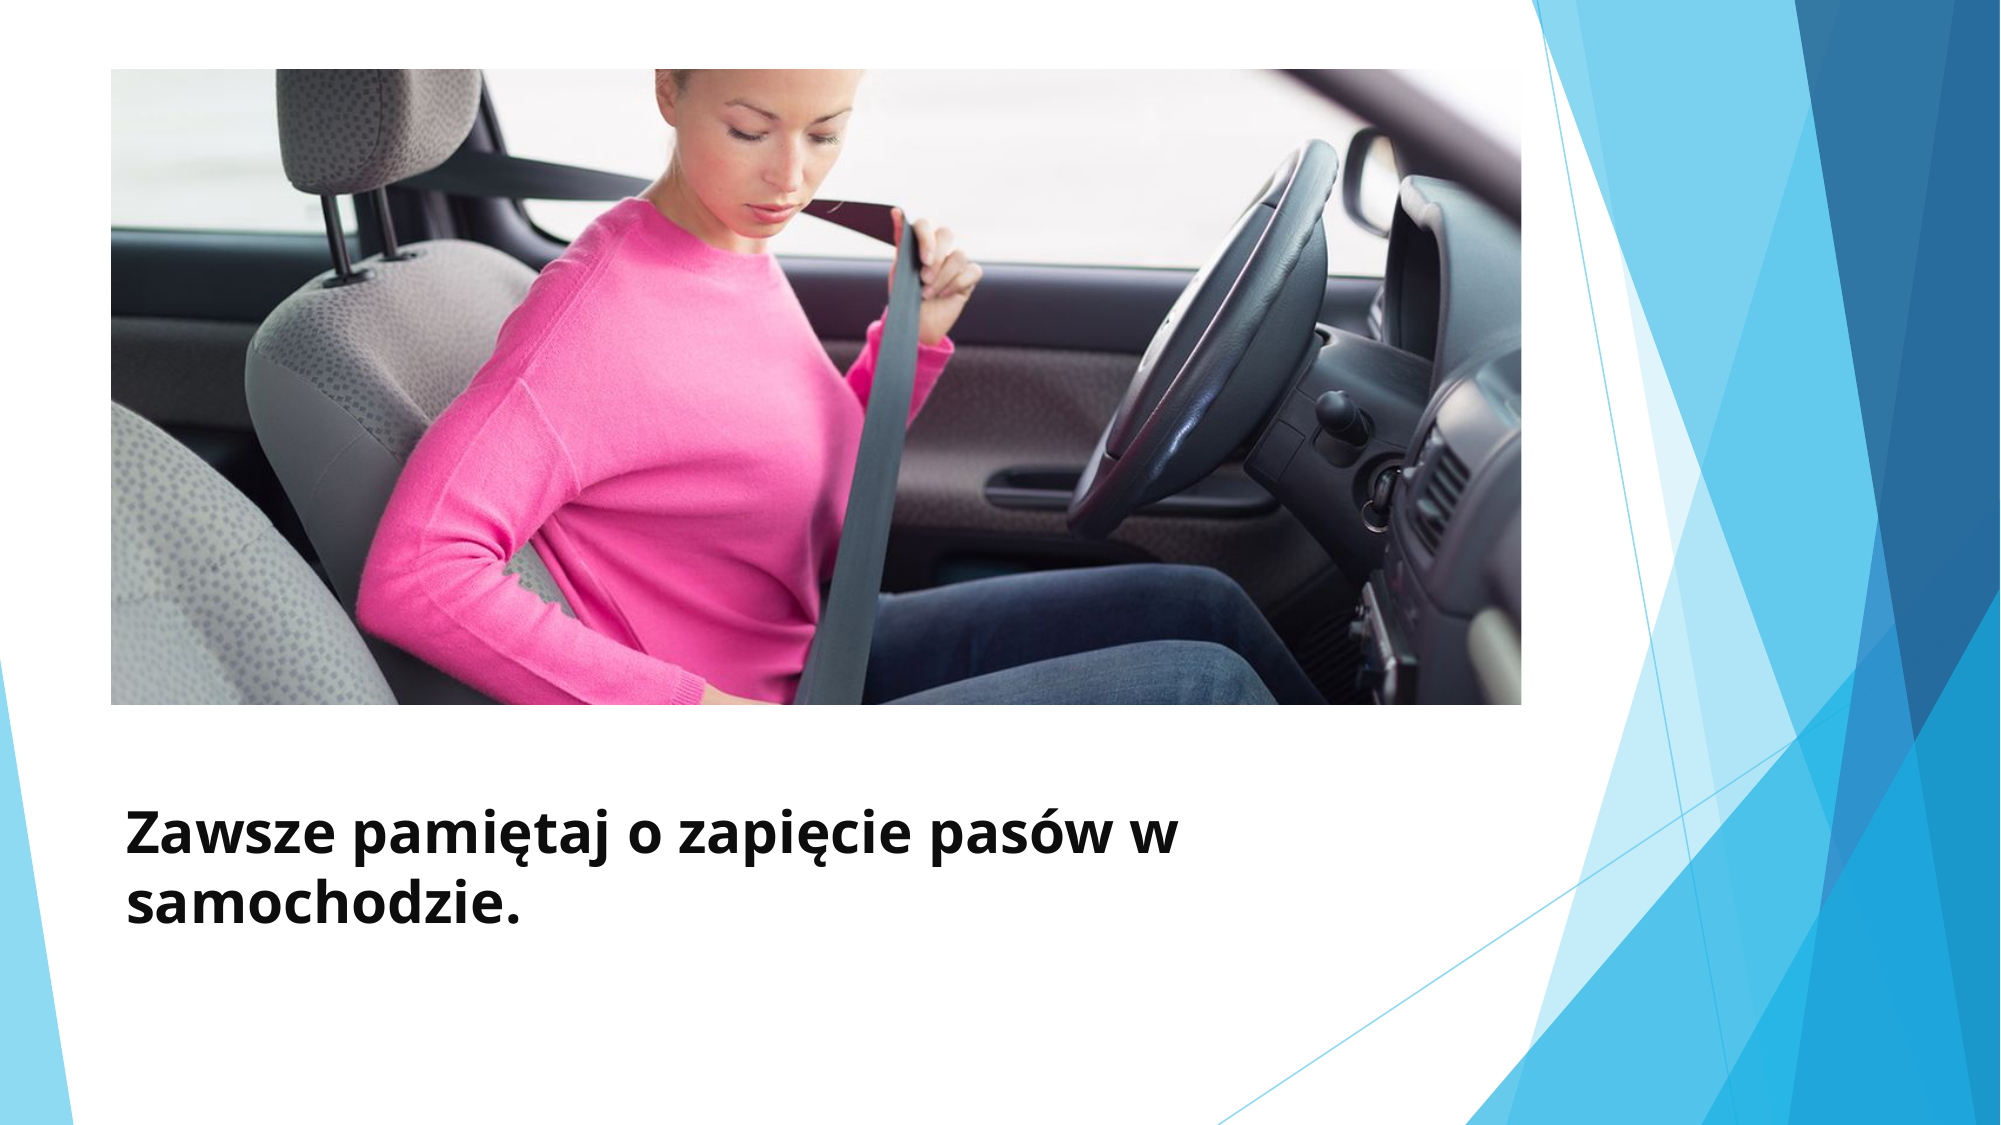

# Zawsze pamiętaj o zapięcie pasów w samochodzie.